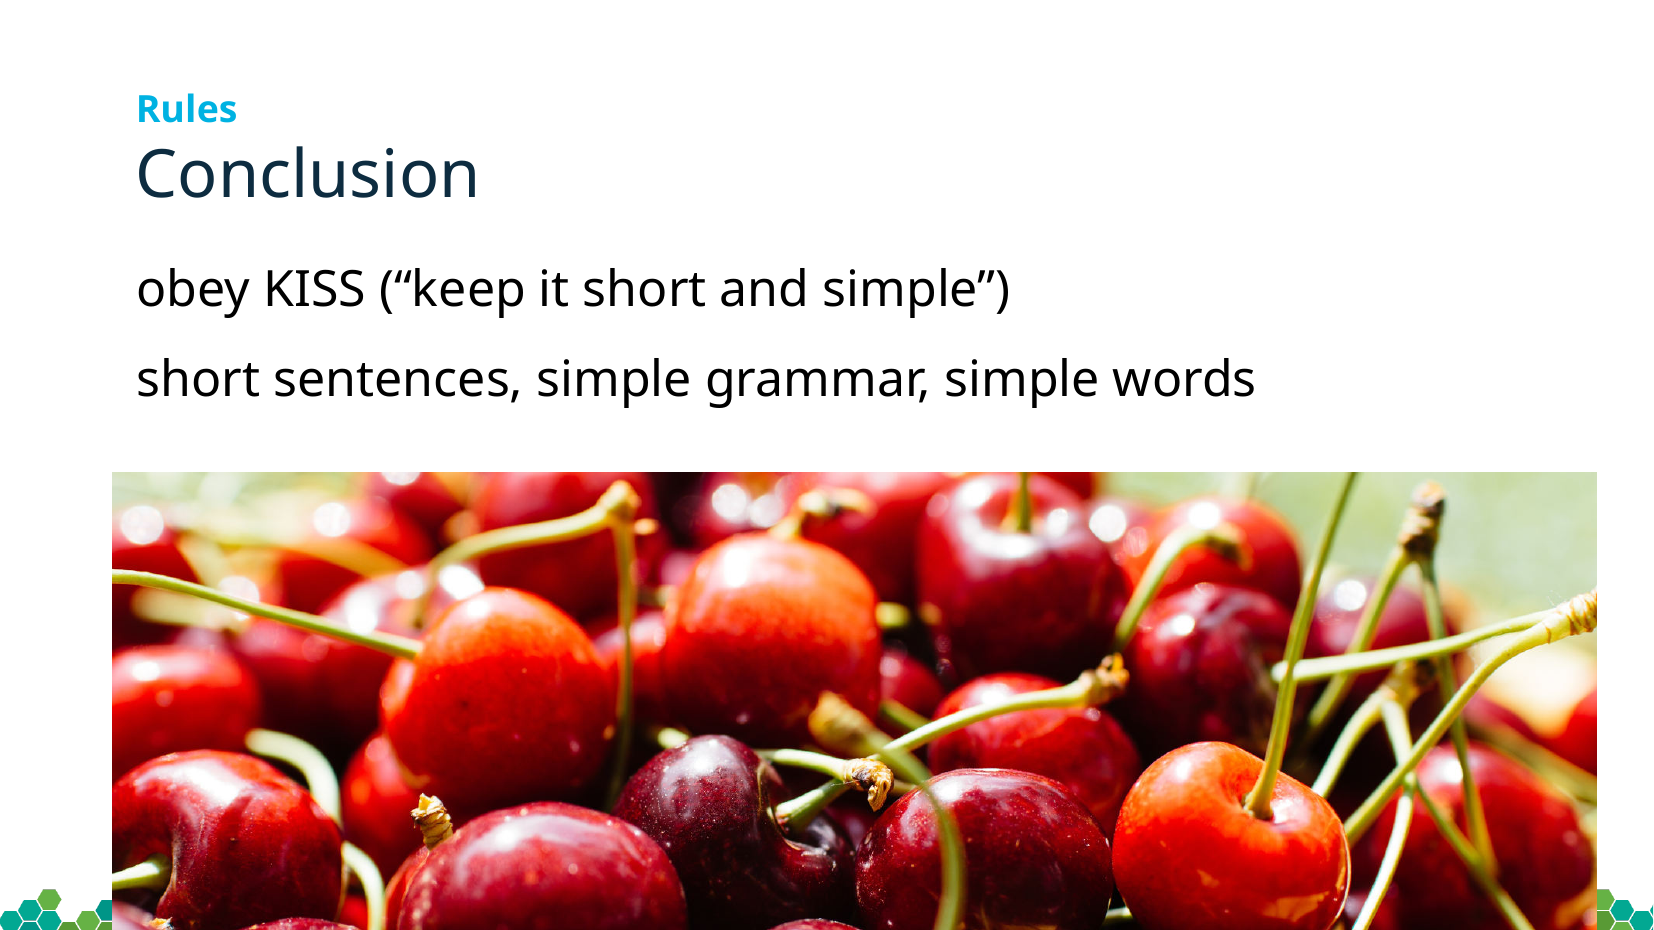

# Rules Conclusion
obey KISS (“keep it short and simple”)
short sentences, simple grammar, simple words